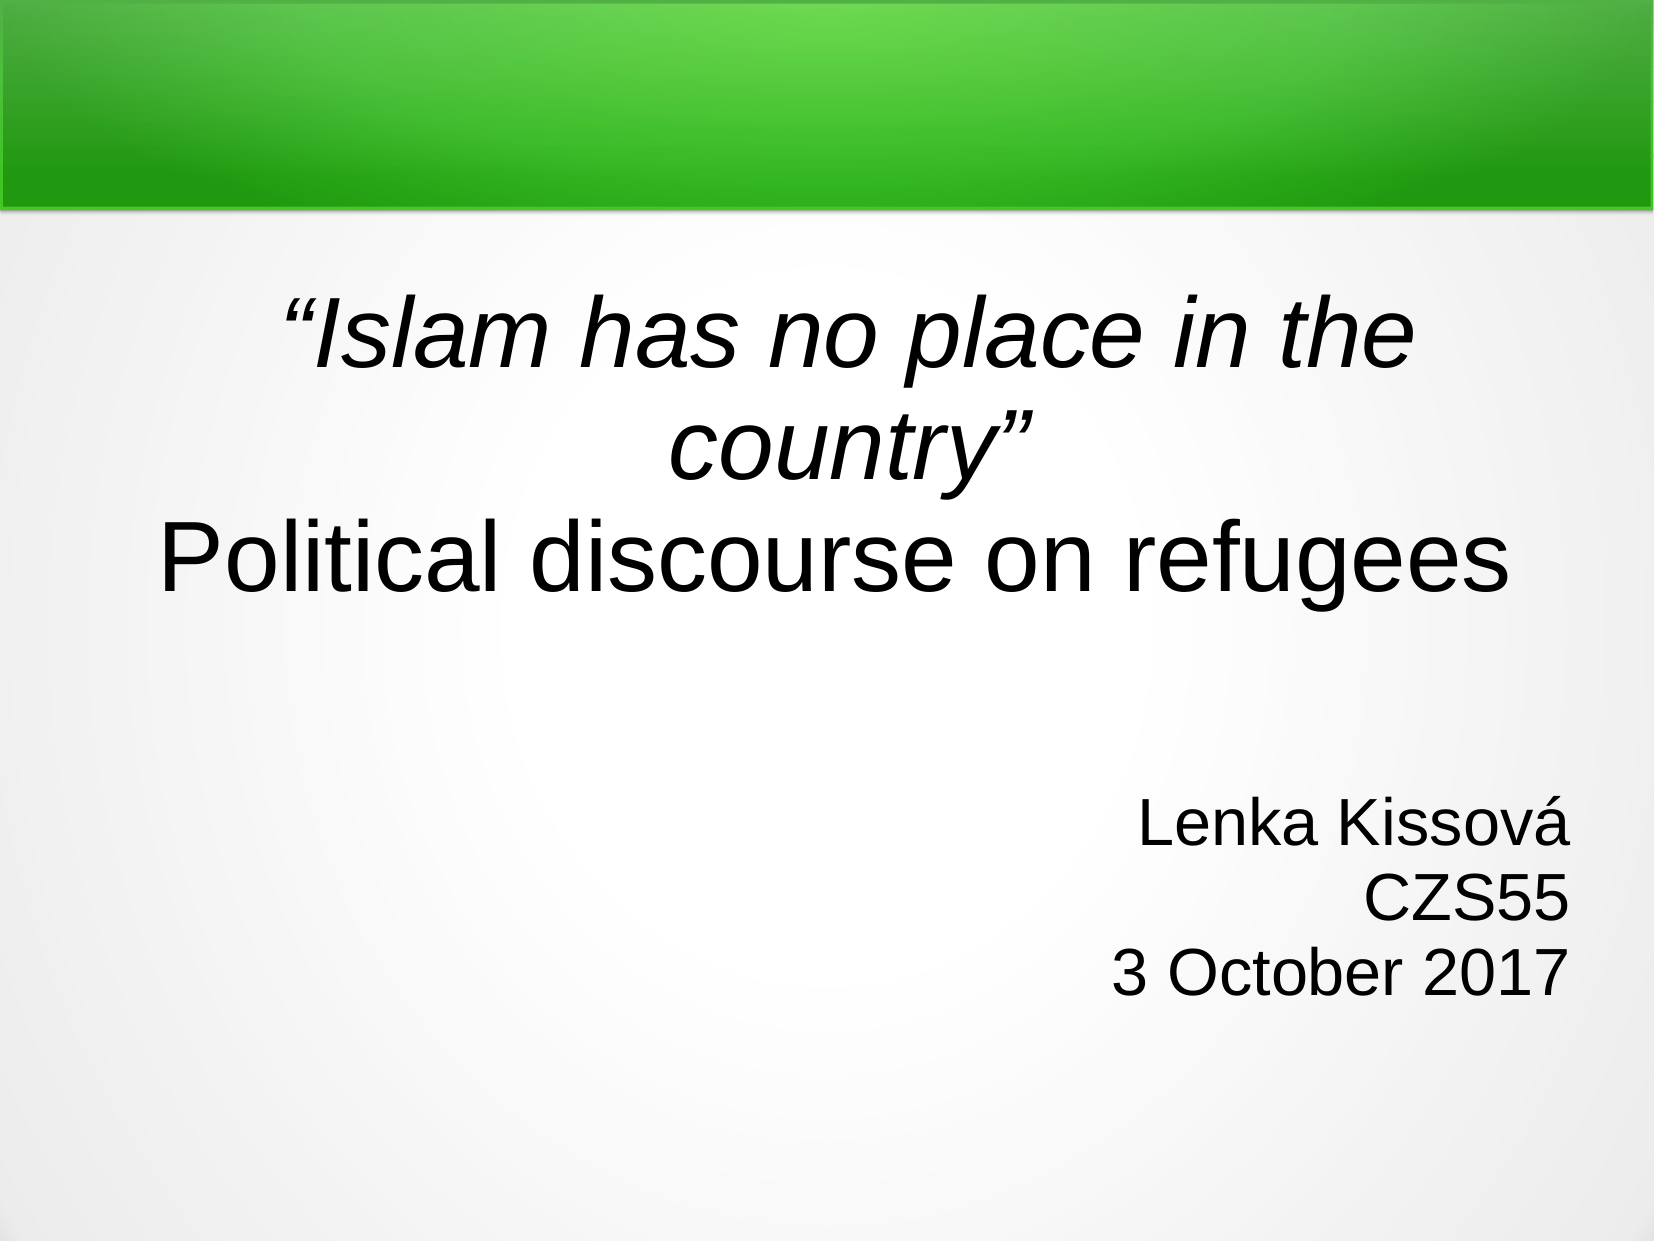

# “Islam has no place in the country” Political discourse on refugees
Lenka Kissová
CZS55
3 October 2017